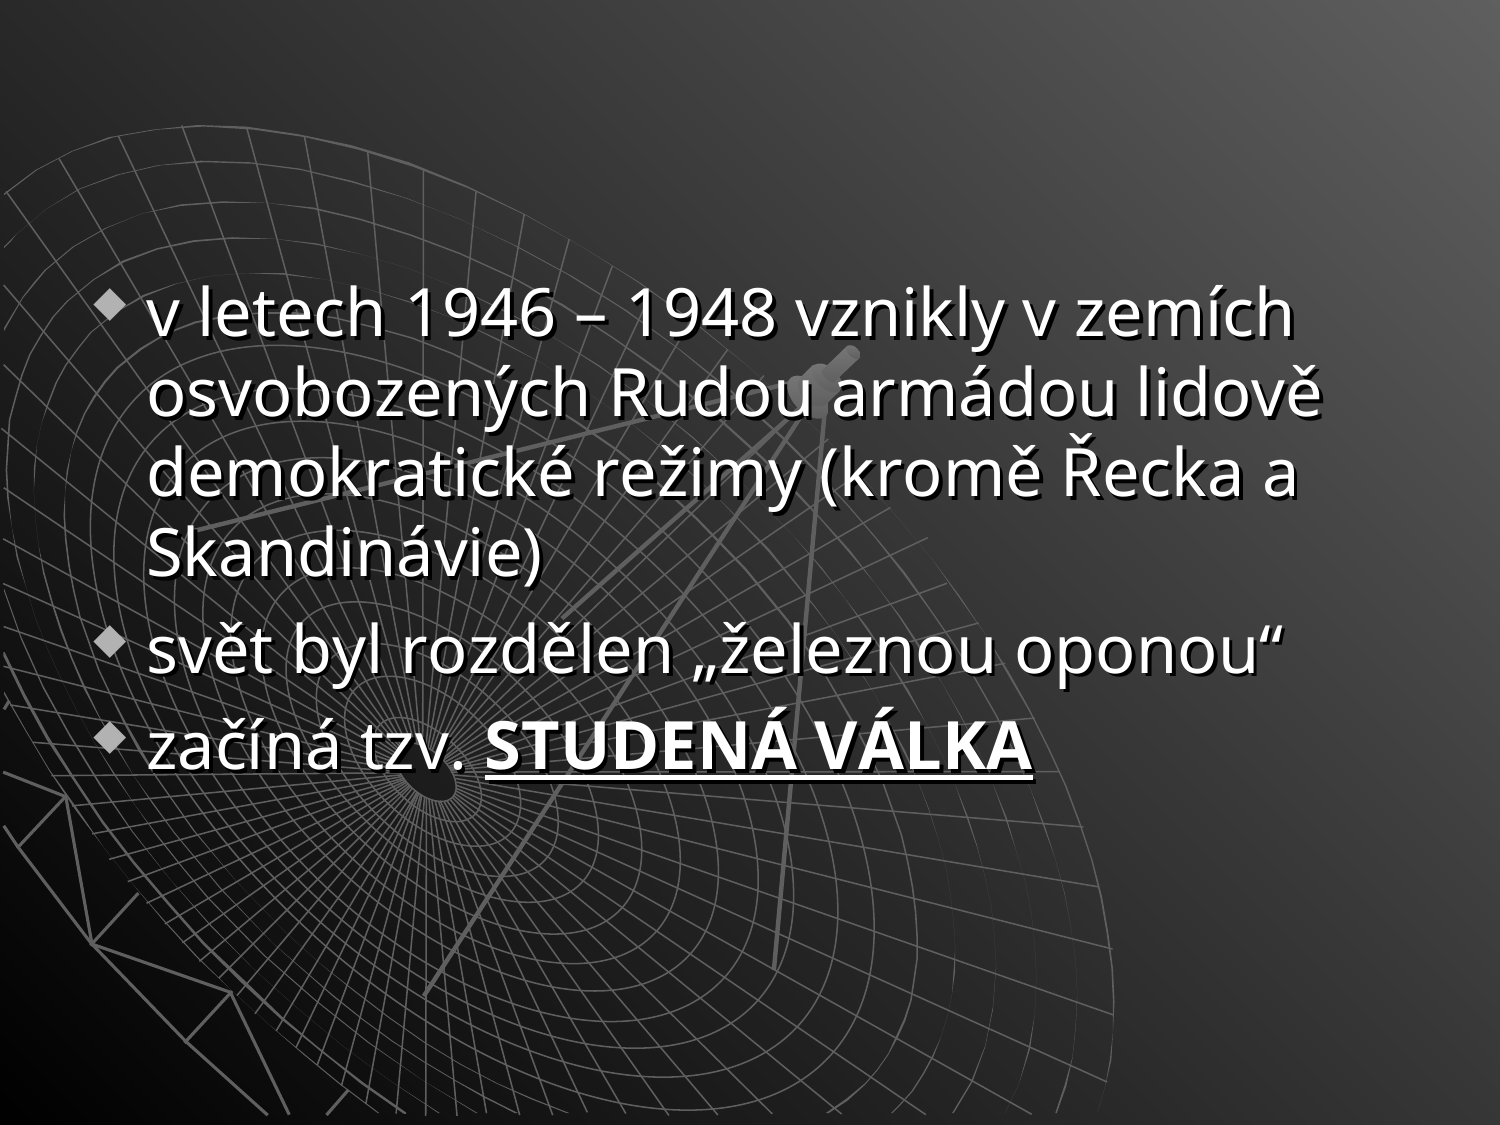

#
v letech 1946 – 1948 vznikly v zemích osvobozených Rudou armádou lidově demokratické režimy (kromě Řecka a Skandinávie)
svět byl rozdělen „železnou oponou“
začíná tzv. STUDENÁ VÁLKA